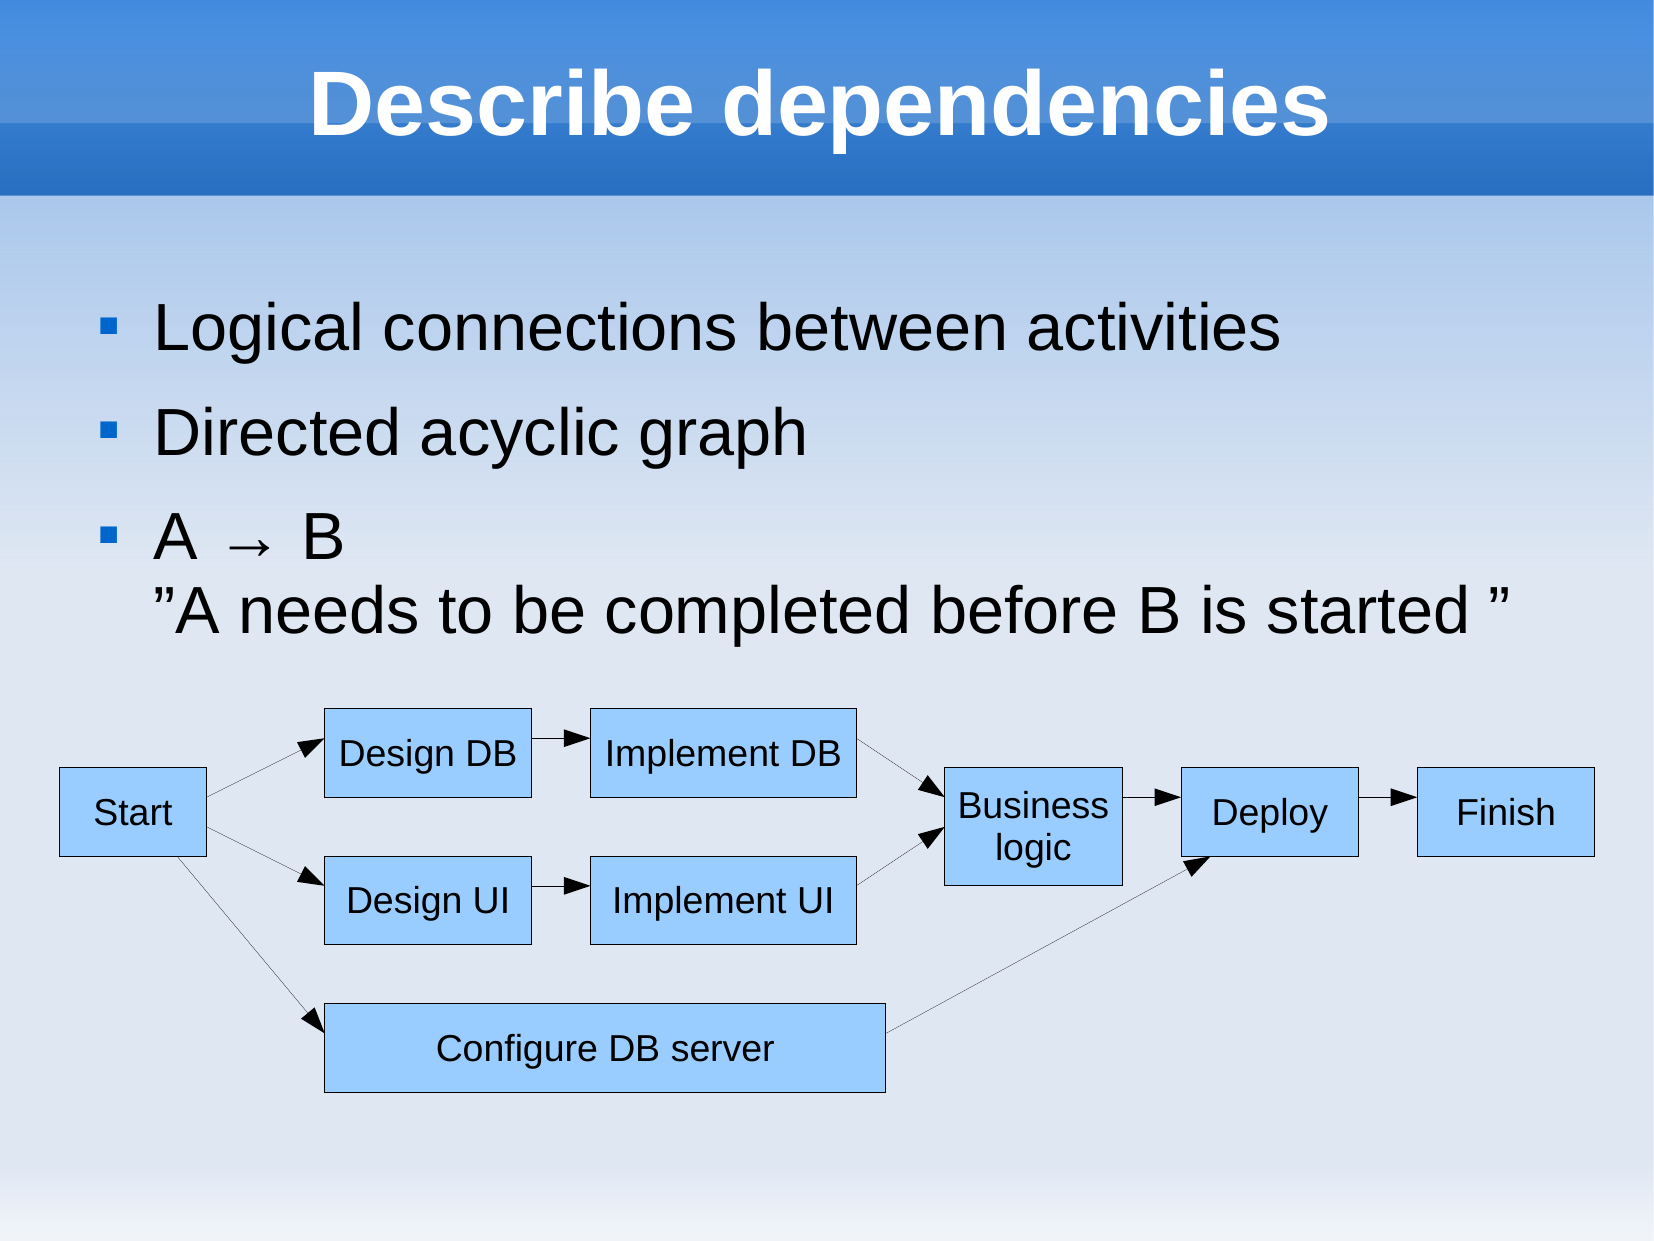

# Describe dependencies
Logical connections between activities
Directed acyclic graph
A → B
”A needs to be completed before B is started ”
Design DB
Implement DB
Start
Business
logic
Deploy
Finish
Design UI
Implement UI
Configure DB server